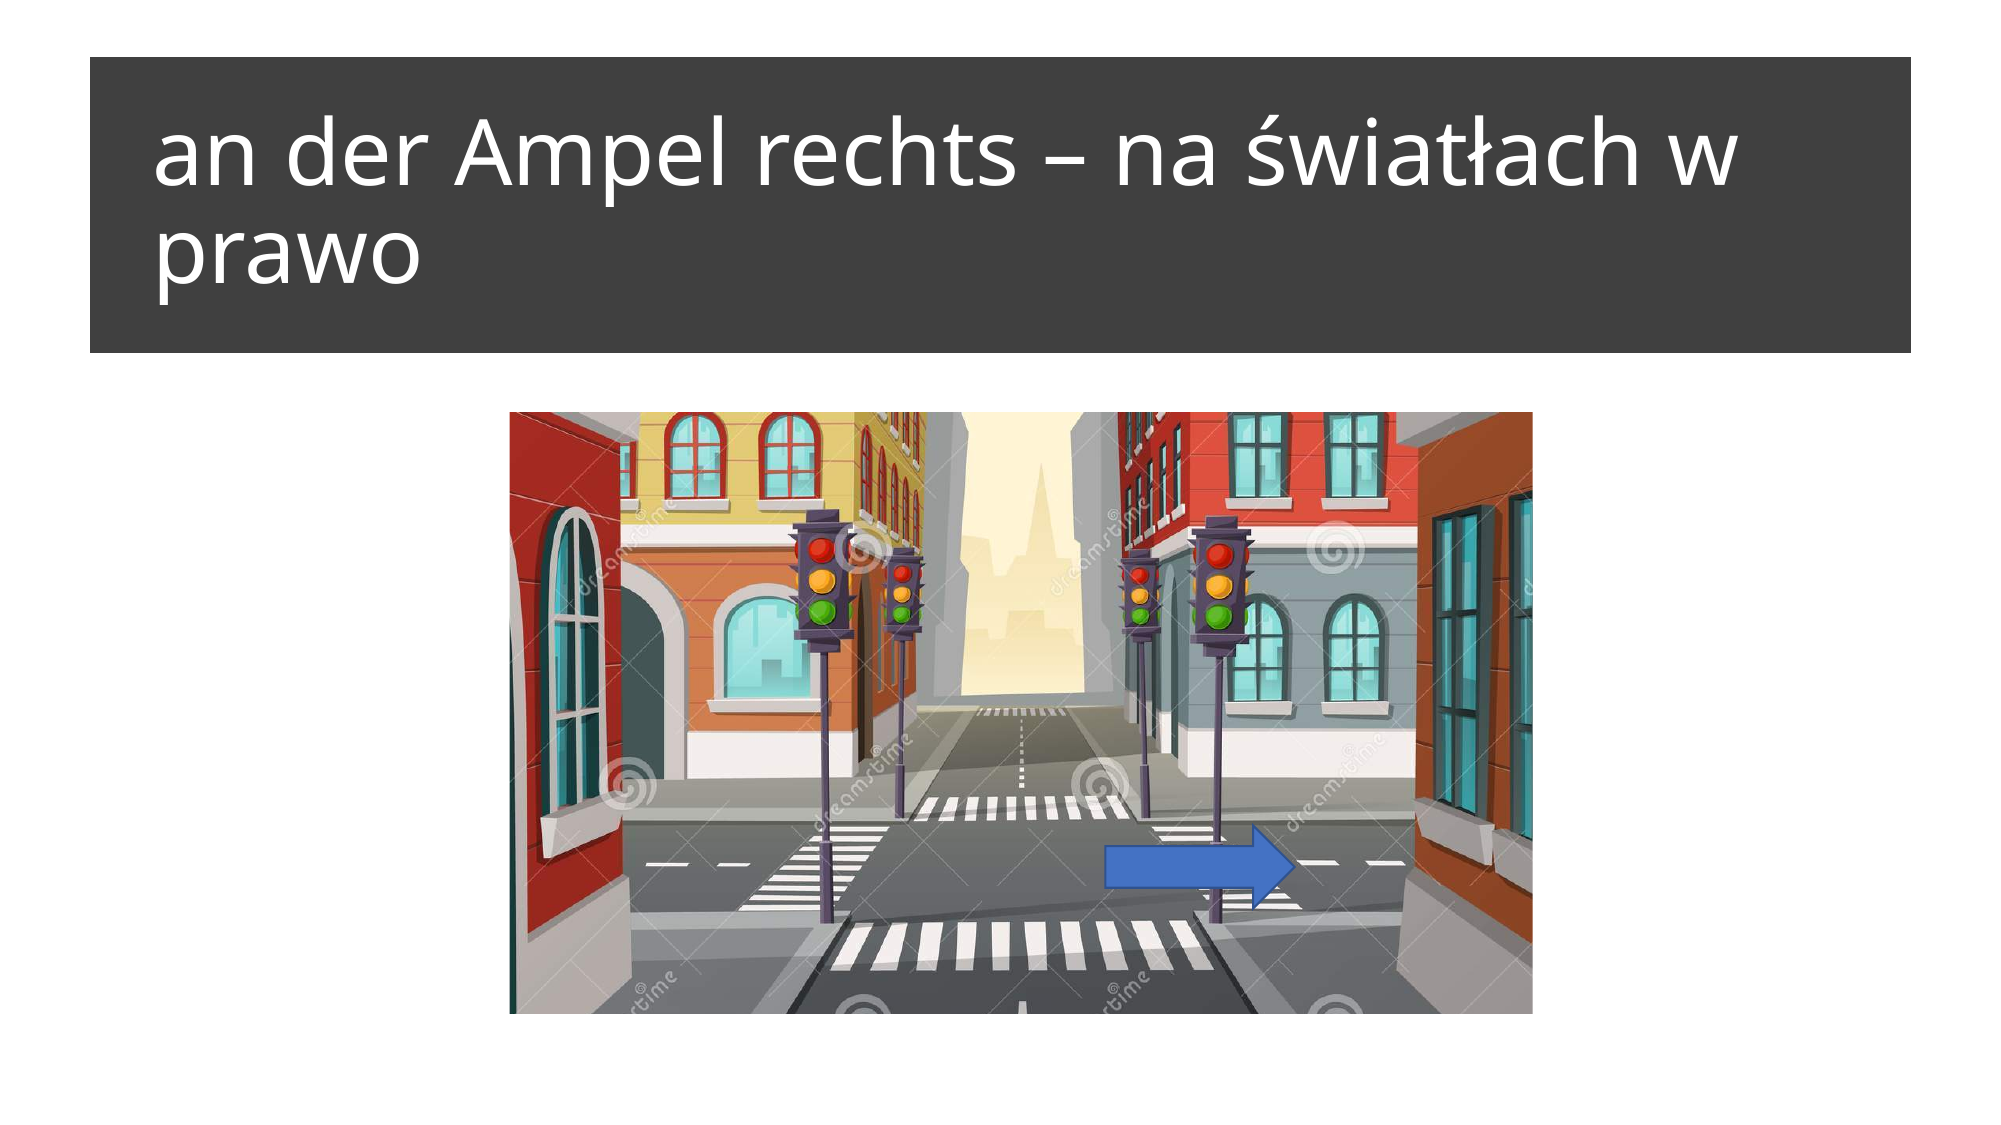

# an der Ampel rechts – na światłach w prawo